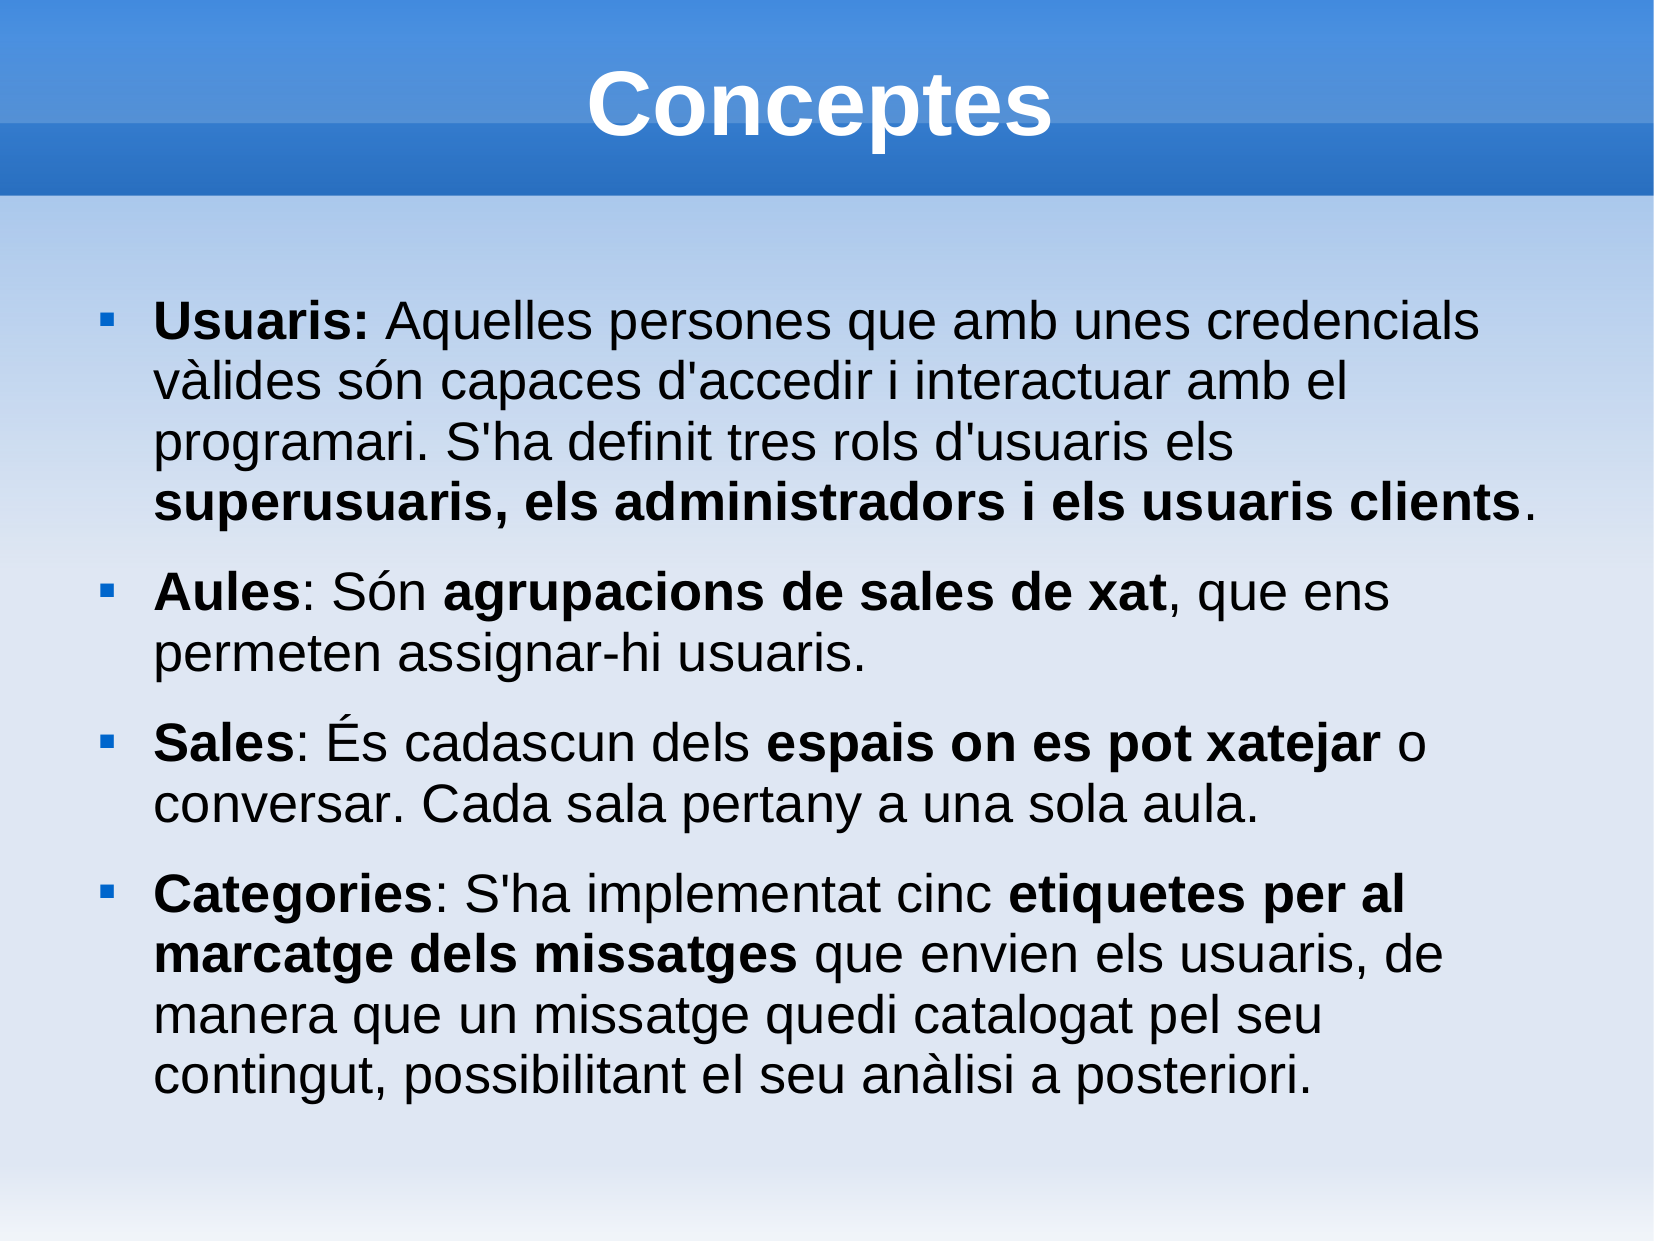

# Conceptes
Usuaris: Aquelles persones que amb unes credencials vàlides són capaces d'accedir i interactuar amb el programari. S'ha definit tres rols d'usuaris els superusuaris, els administradors i els usuaris clients.
Aules: Són agrupacions de sales de xat, que ens permeten assignar-hi usuaris.
Sales: És cadascun dels espais on es pot xatejar o conversar. Cada sala pertany a una sola aula.
Categories: S'ha implementat cinc etiquetes per al marcatge dels missatges que envien els usuaris, de manera que un missatge quedi catalogat pel seu contingut, possibilitant el seu anàlisi a posteriori.